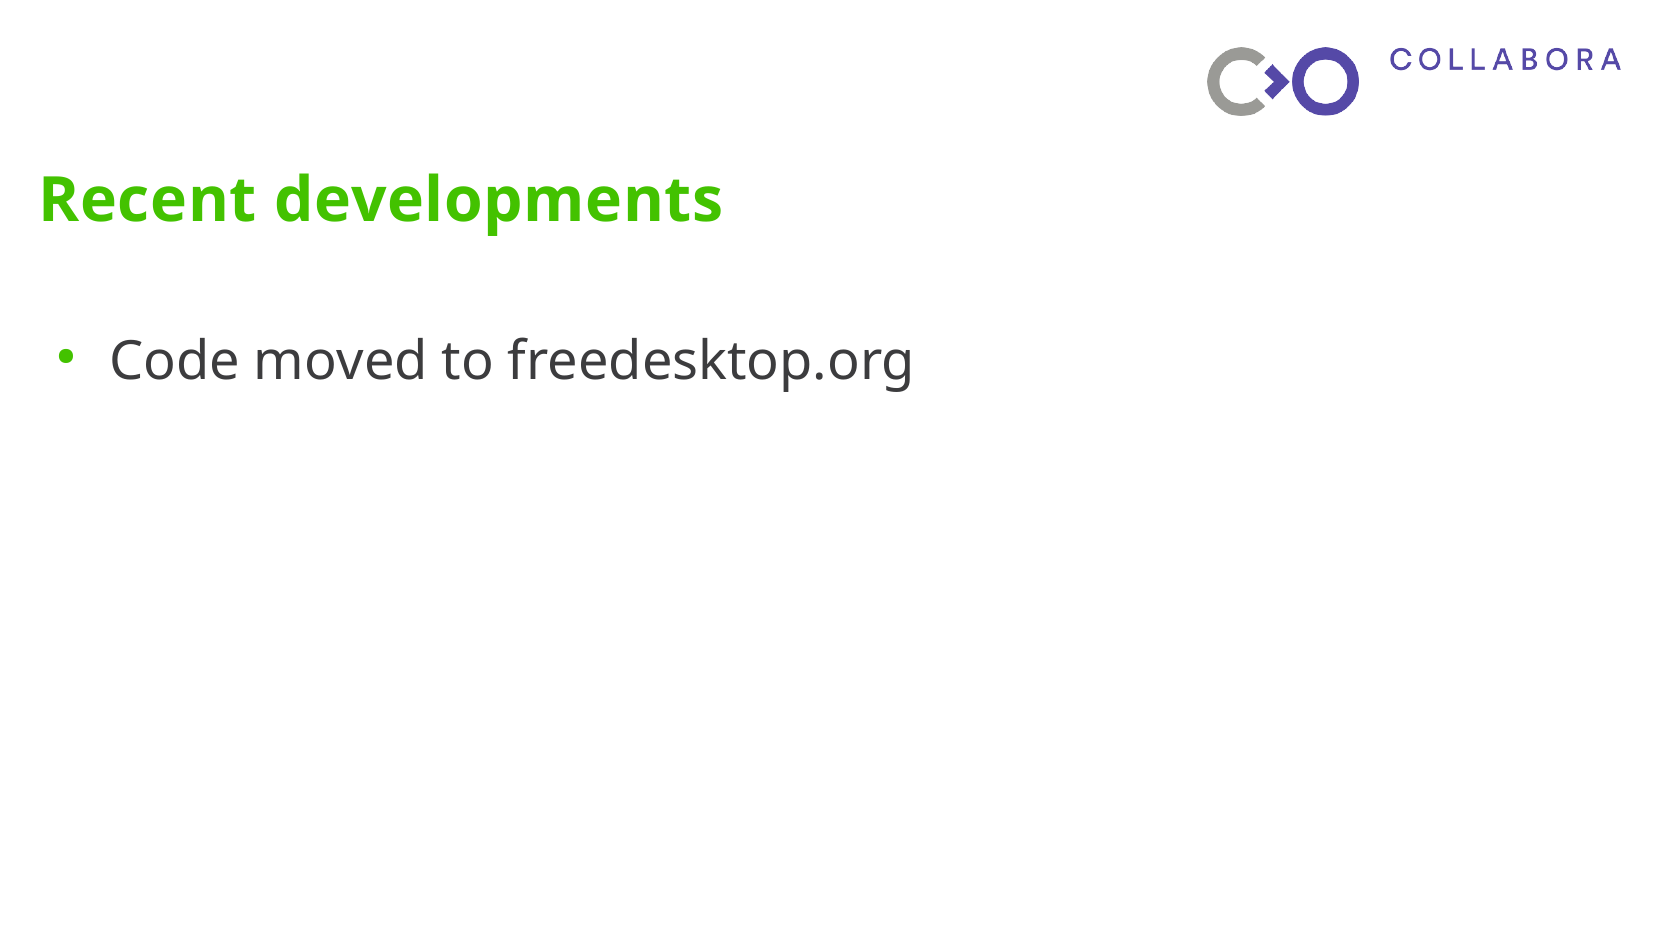

# Recent developments
Code moved to freedesktop.org